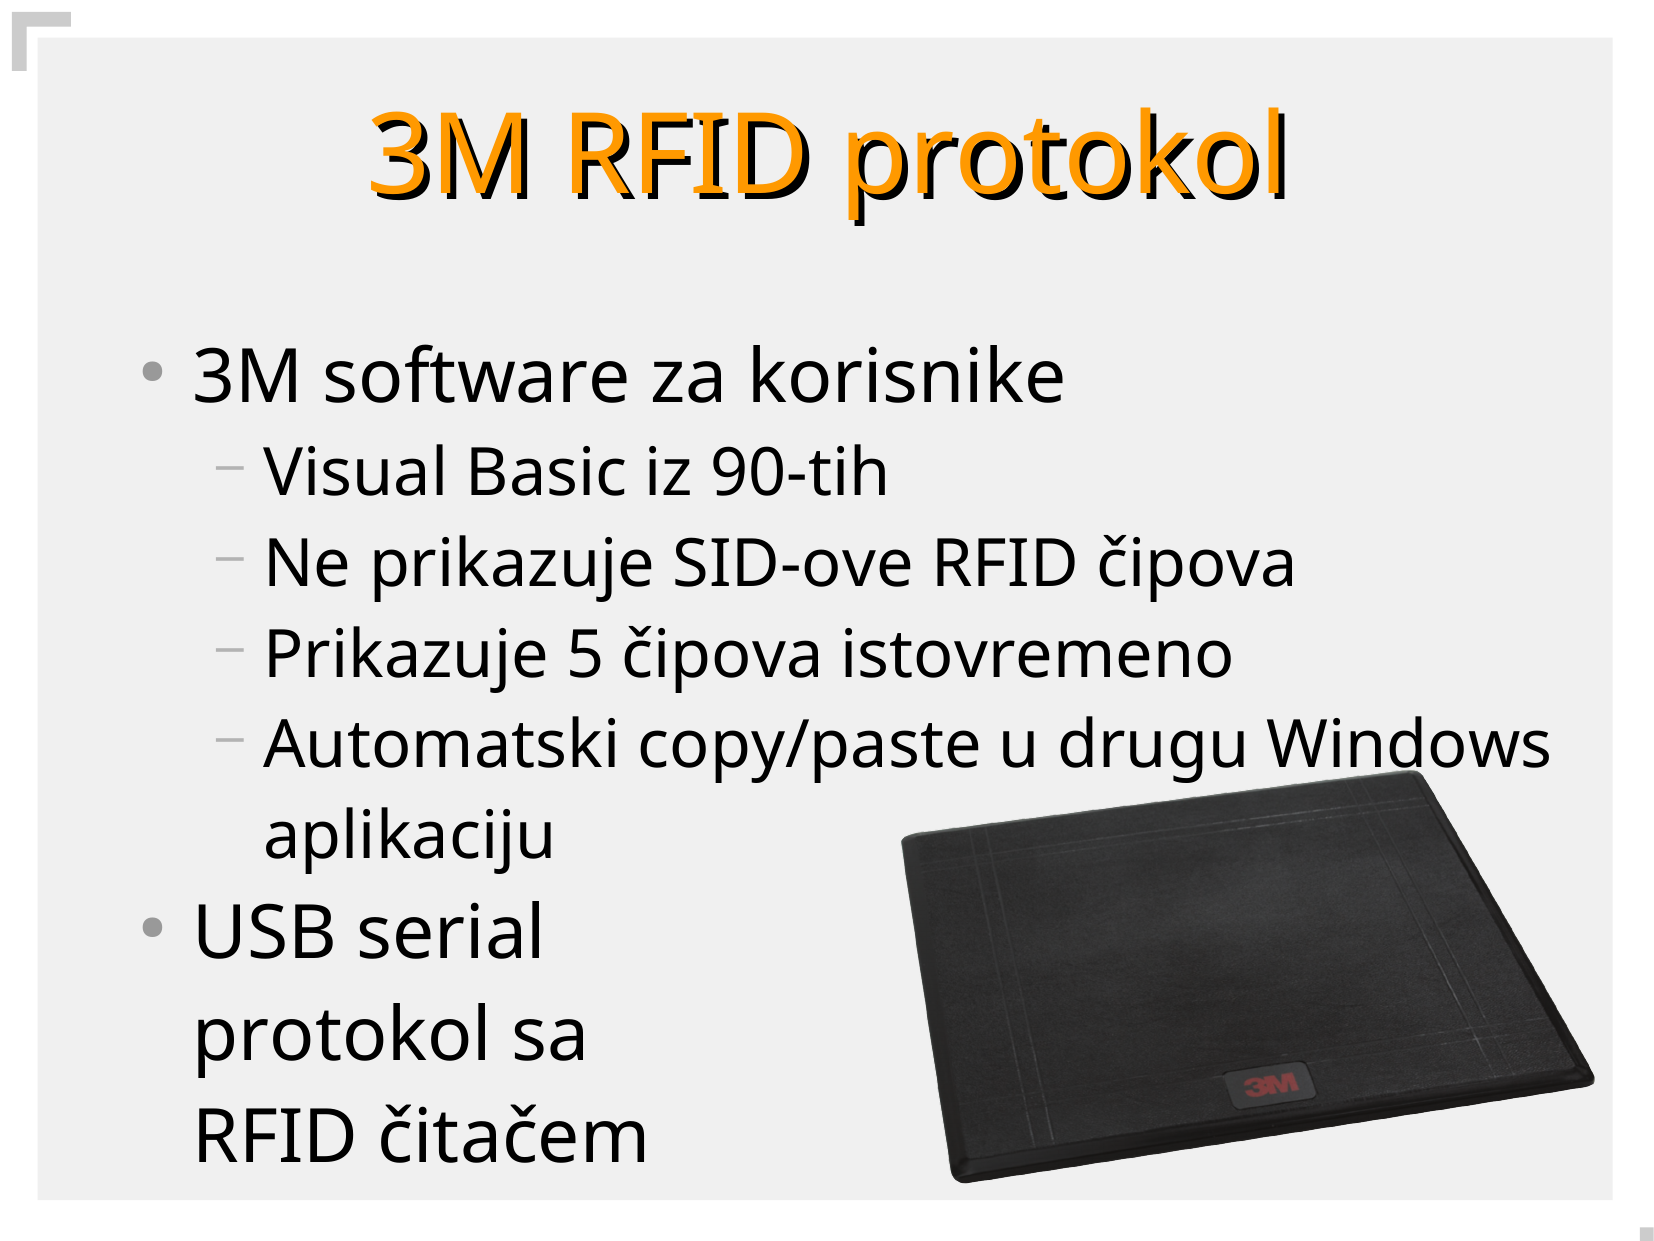

# 3M RFID protokol
3M software za korisnike
Visual Basic iz 90-tih
Ne prikazuje SID-ove RFID čipova
Prikazuje 5 čipova istovremeno
Automatski copy/paste u drugu Windows aplikaciju
USB serial
protokol sa
RFID čitačem